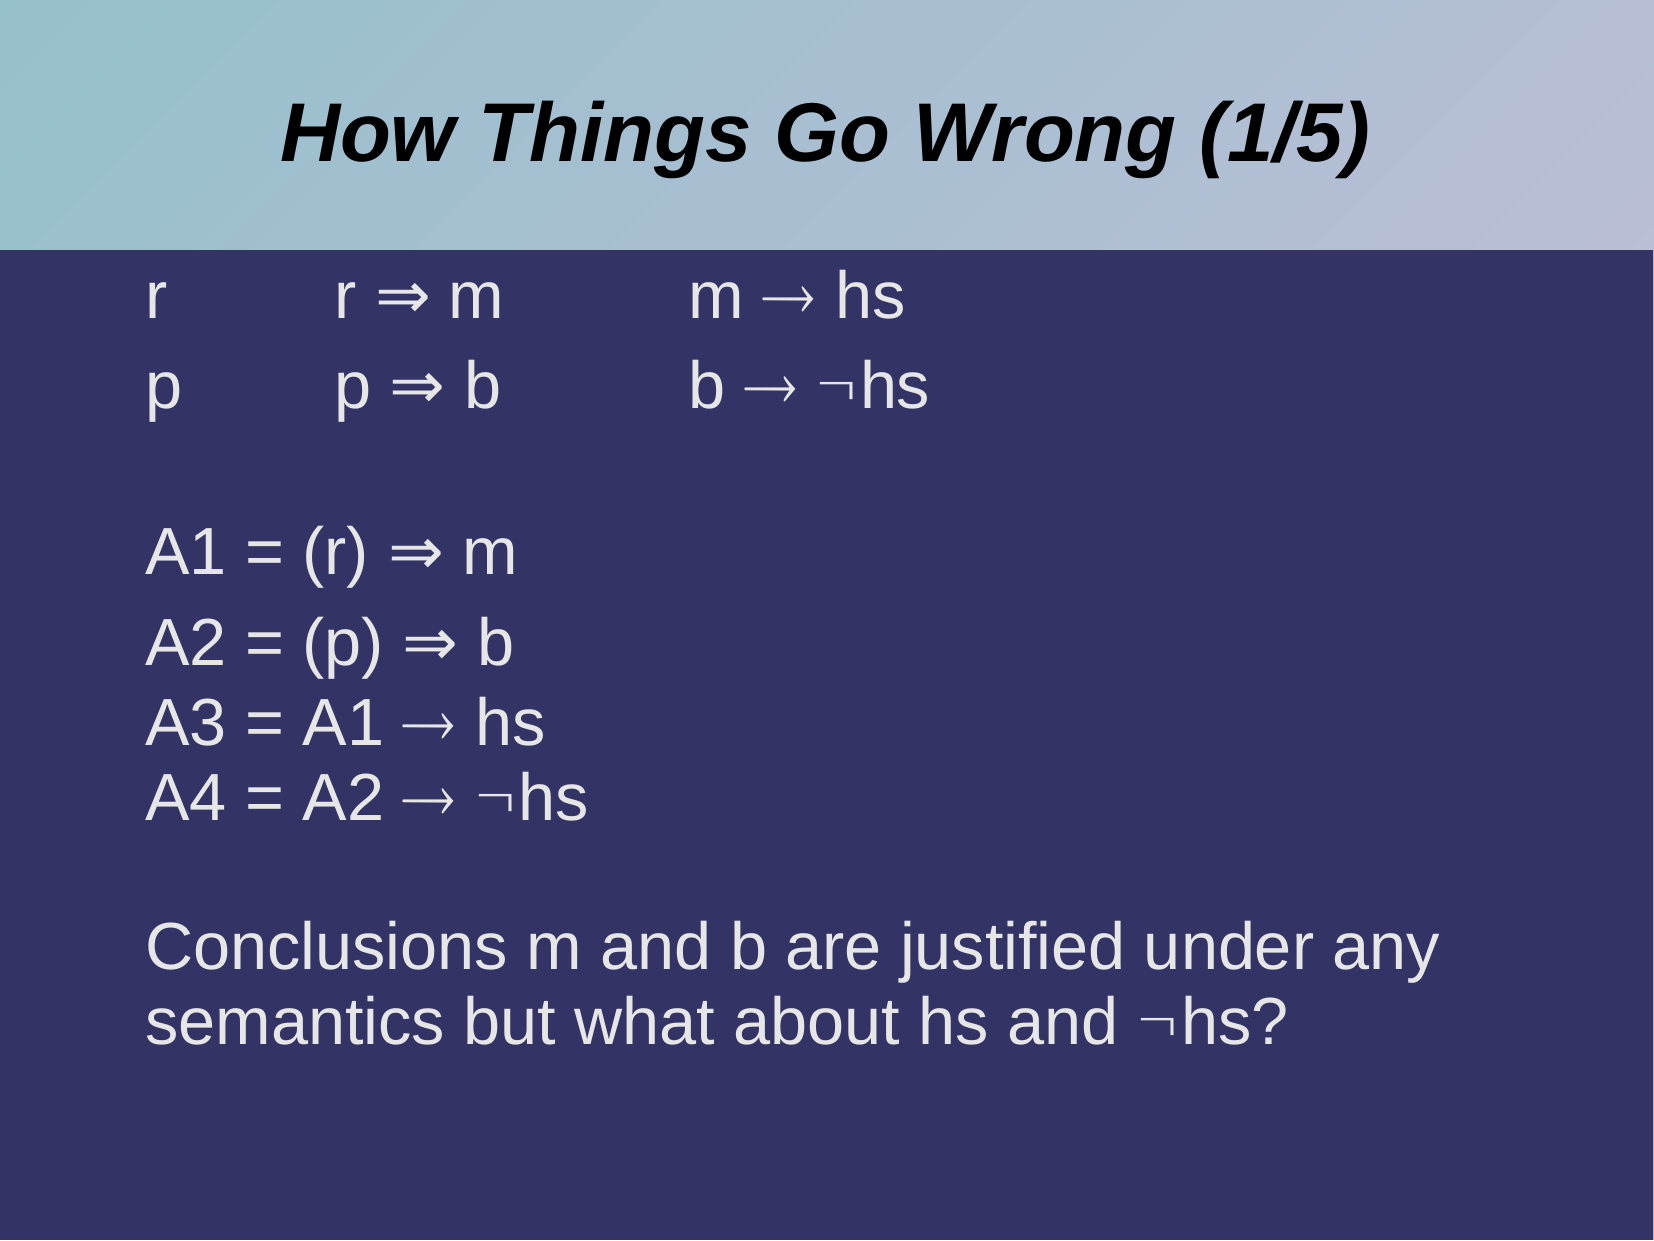

# How Things Go Wrong (1/5)
r	r ⇒ m		m  hs
p	p ⇒ b		b  ¬hs
A1 = (r) ⇒ m
A2 = (p) ⇒ b
A3 = A1  hs
A4 = A2  ¬hs
Conclusions m and b are justified under any
semantics but what about hs and ¬hs?